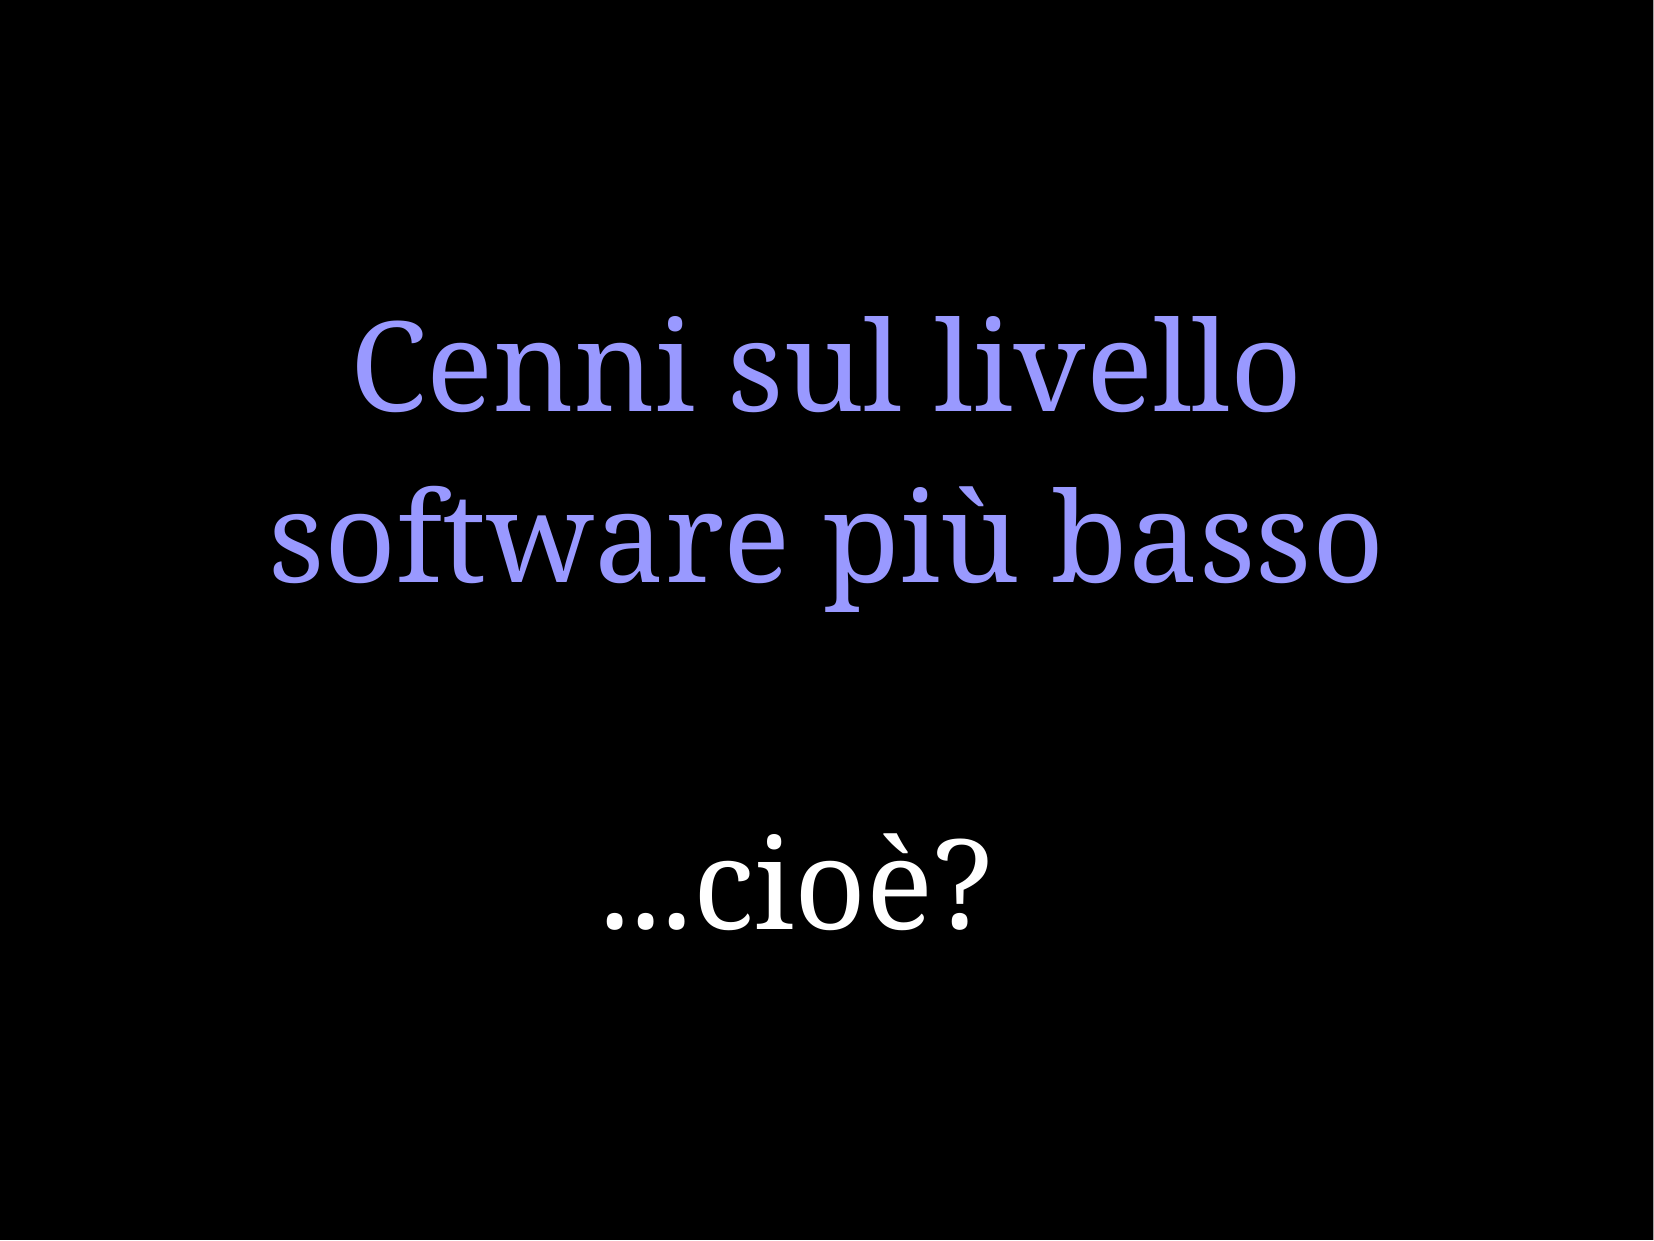

# Cenni sul livello software più basso
...cioè?